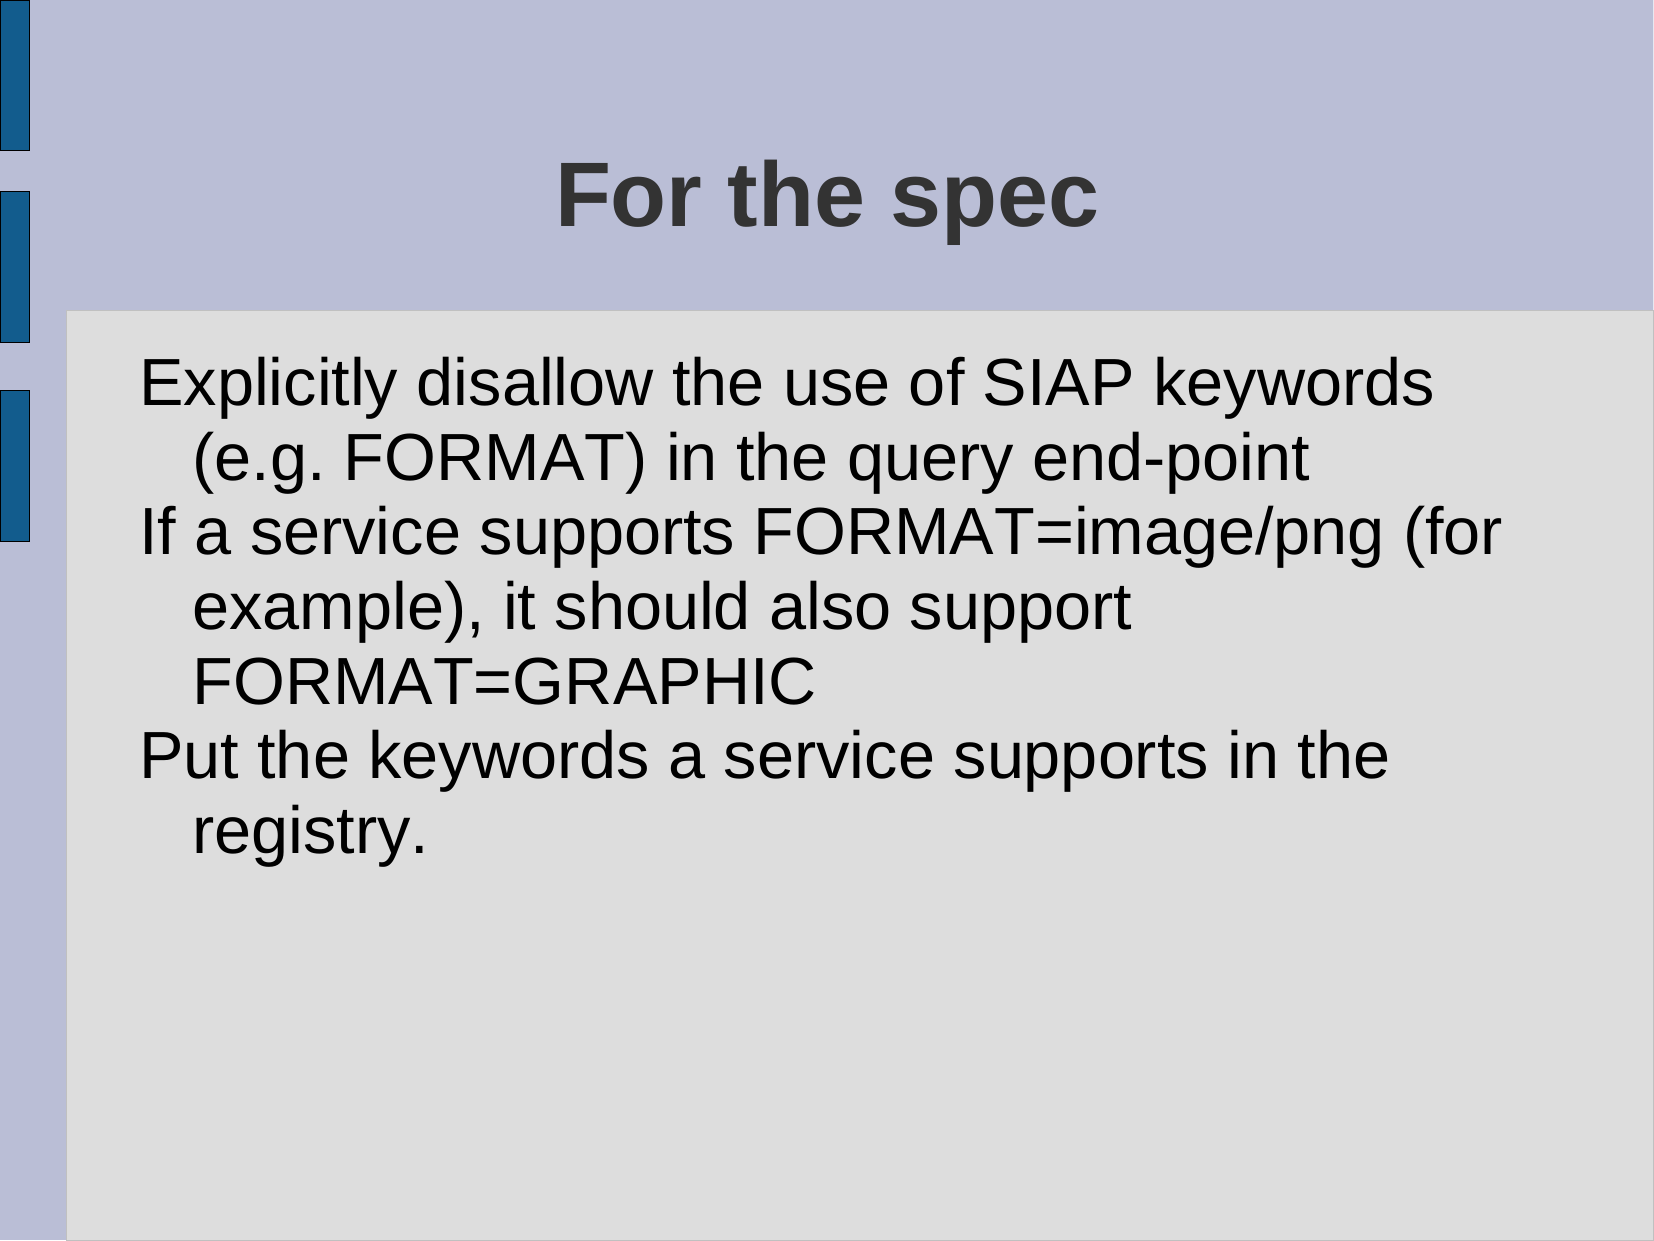

# For the spec
Explicitly disallow the use of SIAP keywords (e.g. FORMAT) in the query end-point
If a service supports FORMAT=image/png (for example), it should also support FORMAT=GRAPHIC
Put the keywords a service supports in the registry.